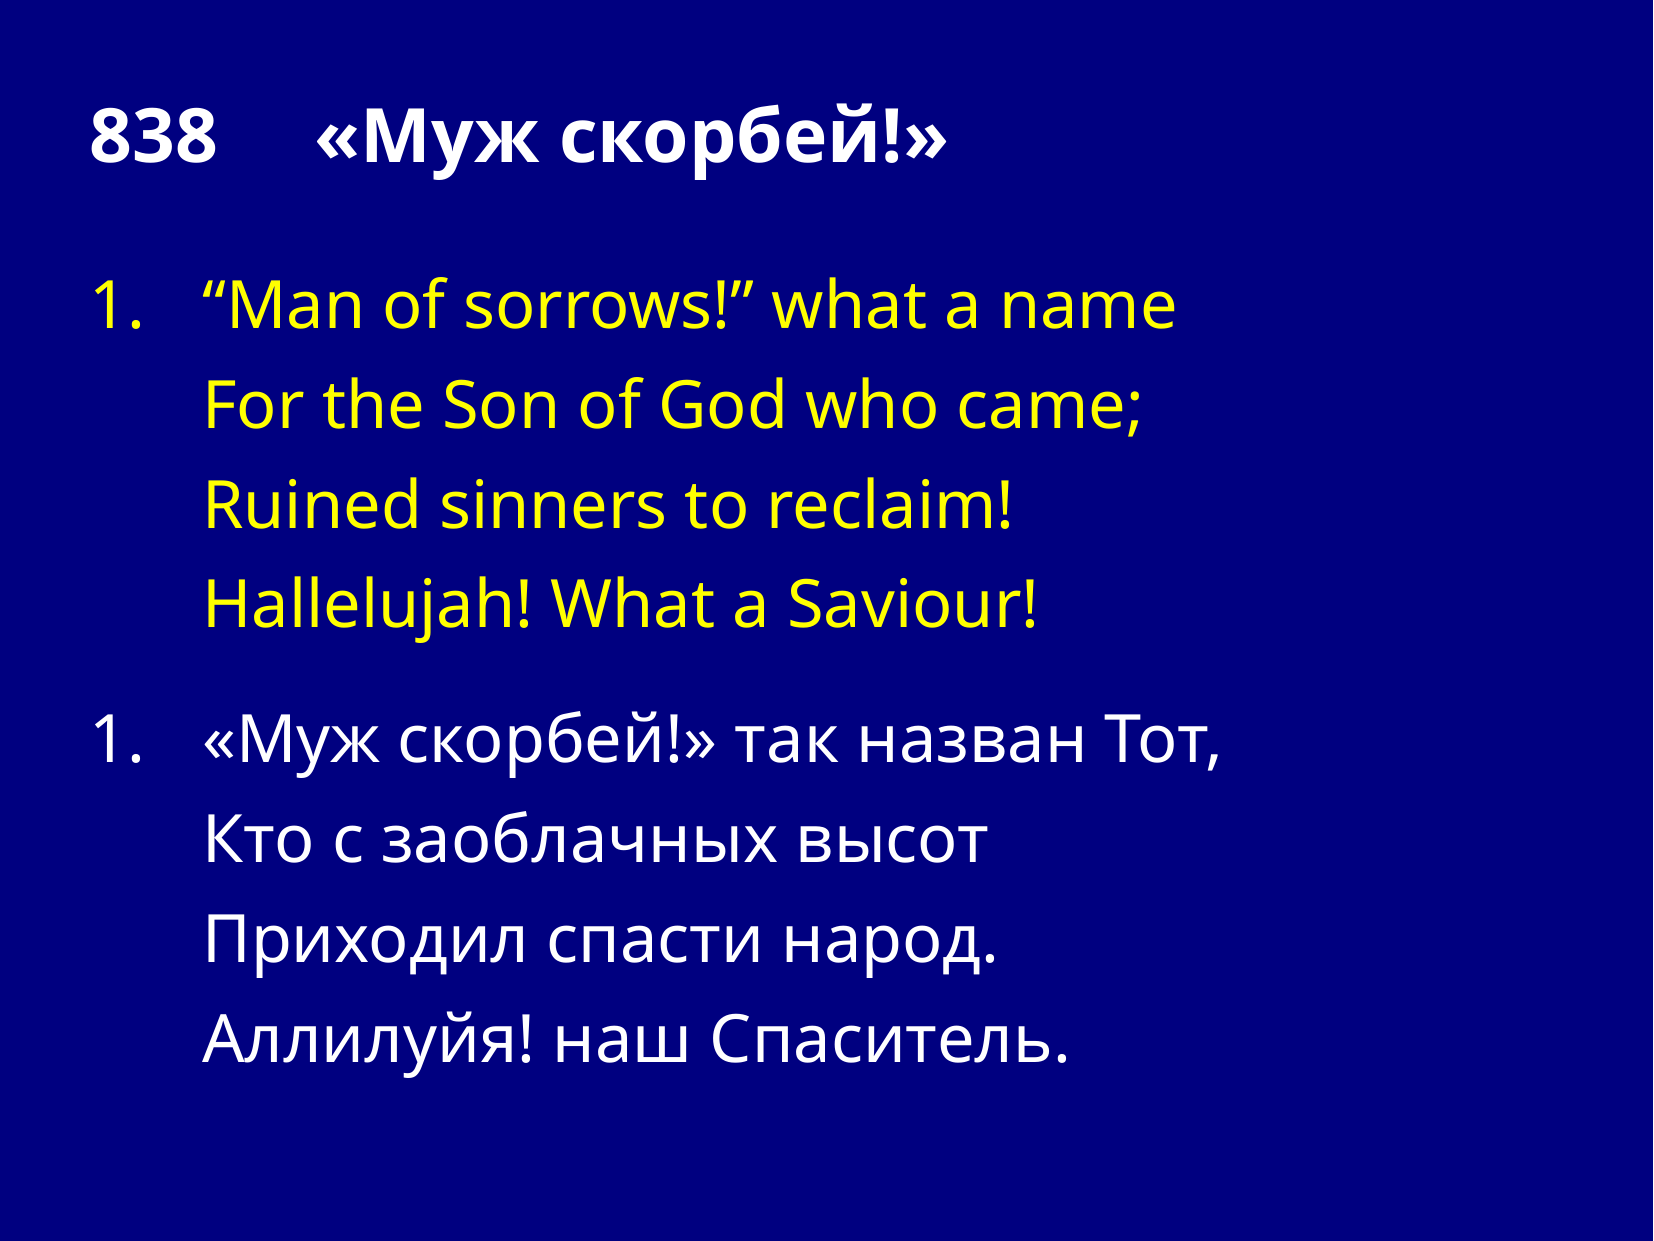

838	«Муж скорбей!»
1.	“Man of sorrows!” what a name
	For the Son of God who came;
	Ruined sinners to reclaim!
	Hallelujah! What a Saviour!
1.	«Муж скорбей!» так назван Тот,
	Кто с заоблачных высот
	Приходил спасти народ.
	Аллилуйя! наш Спаситель.